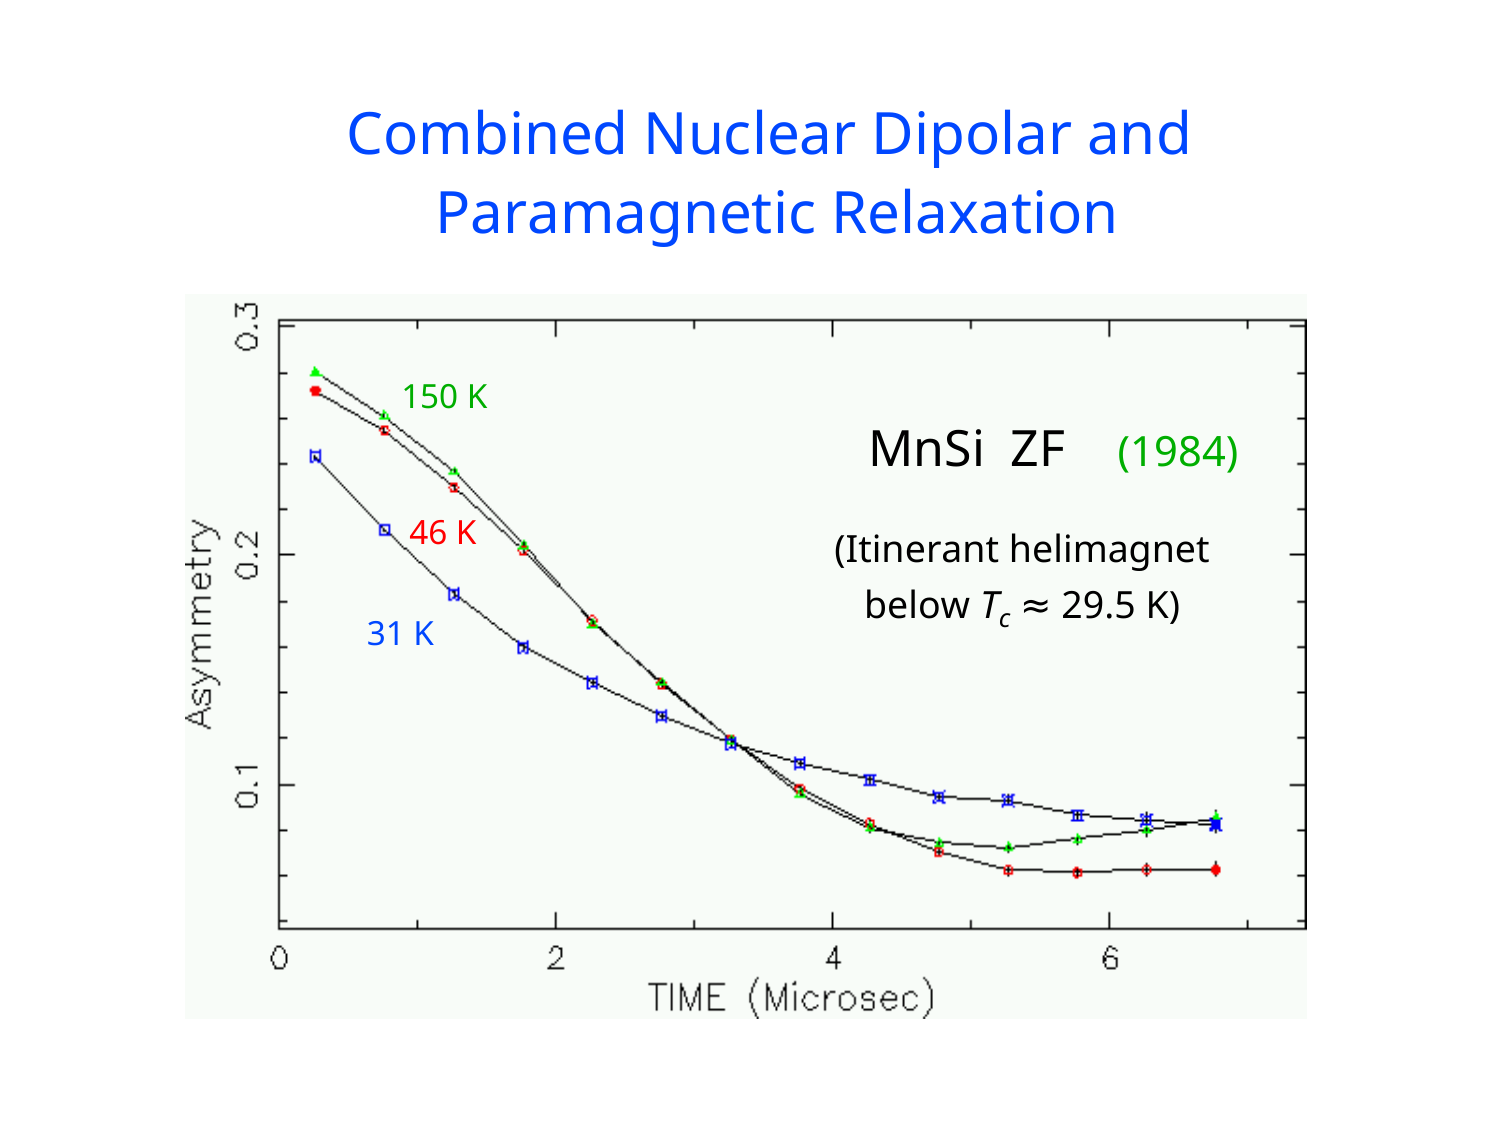

# Combined Nuclear Dipolar and Paramagnetic Relaxation
150 K
MnSi ZF (1984)
46 K
(Itinerant helimagnet below Tc ≈ 29.5 K)
31 K